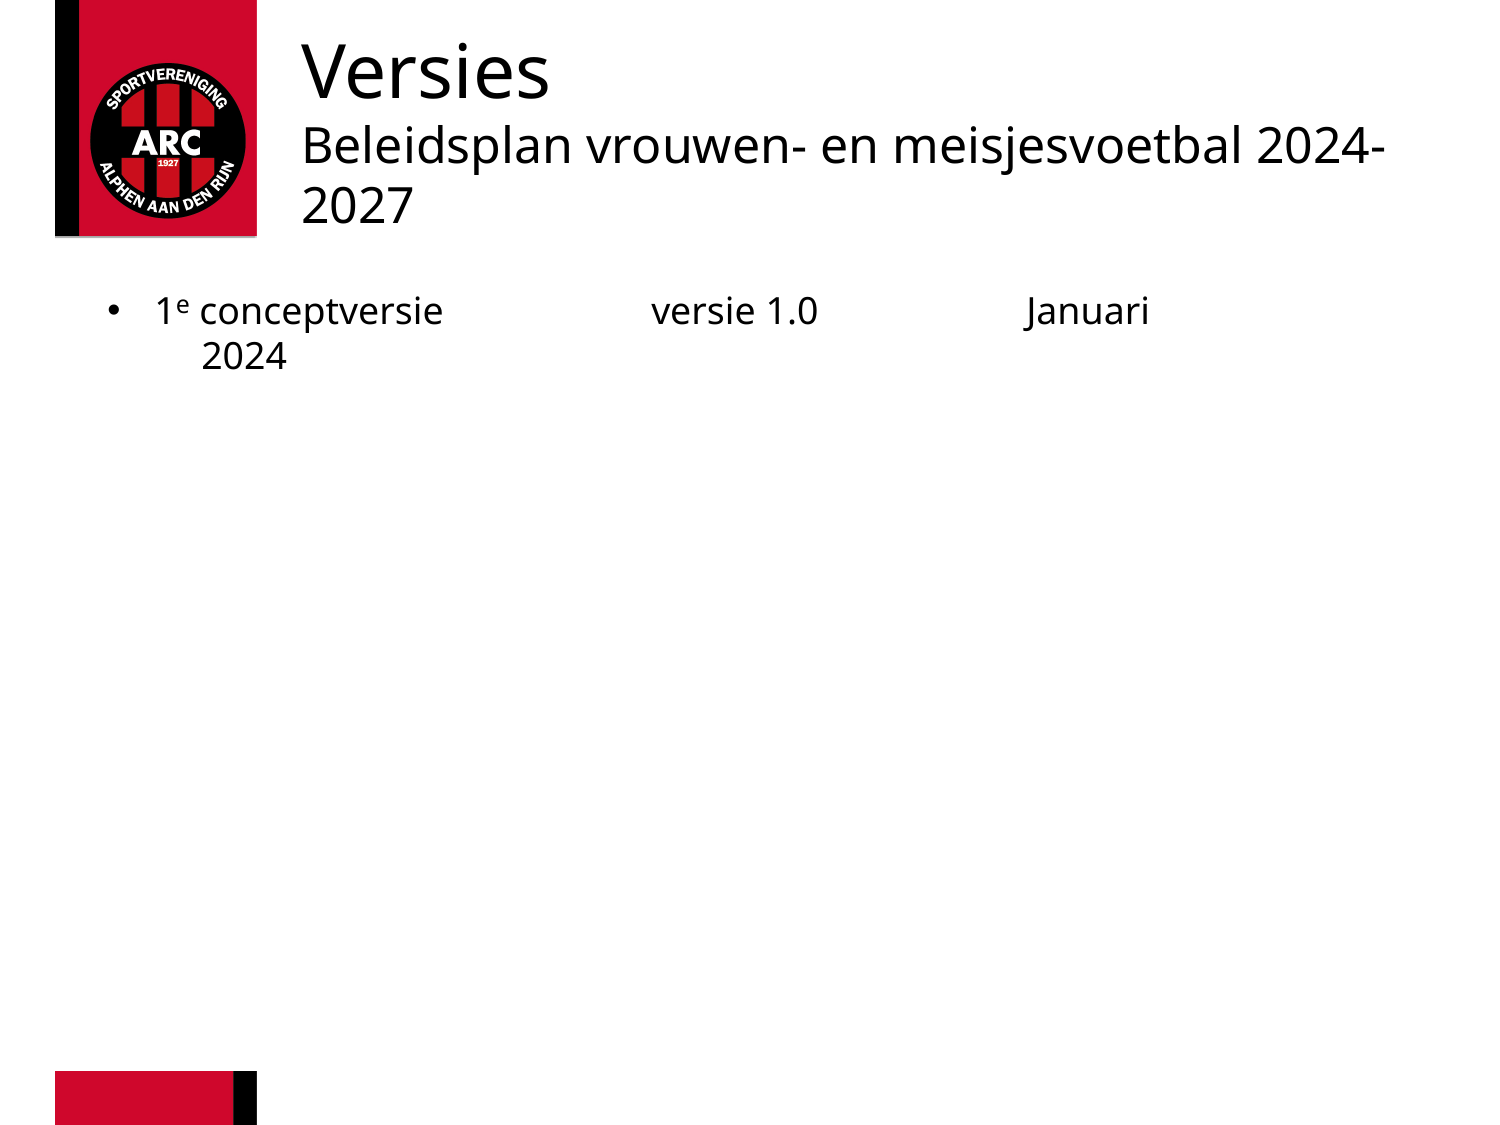

# Versies Beleidsplan vrouwen- en meisjesvoetbal 2024-2027
1e conceptversie			versie 1.0			Januari 2024